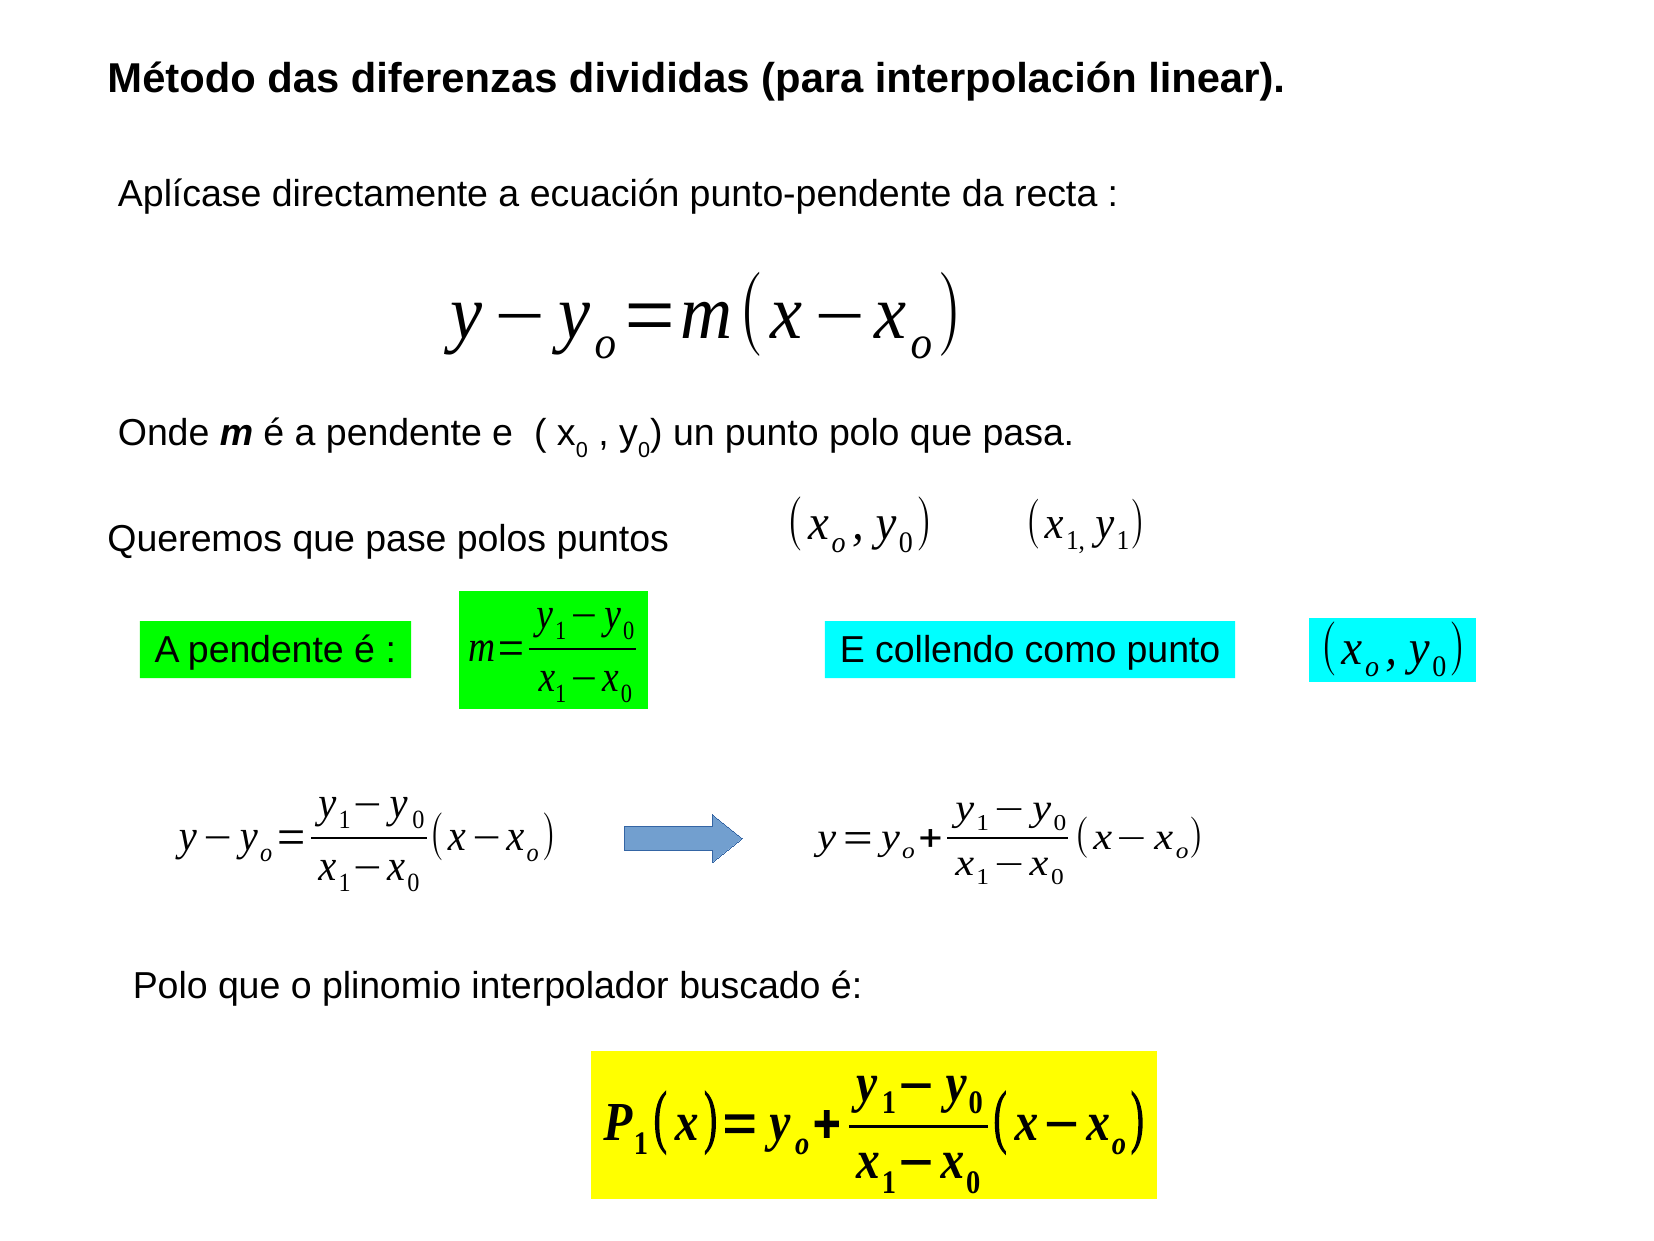

Método das diferenzas divididas (para interpolación linear).
 Aplícase directamente a ecuación punto-pendente da recta :
 Onde m é a pendente e ( x0 , y0) un punto polo que pasa.
Queremos que pase polos puntos
A pendente é :
E collendo como punto
Polo que o plinomio interpolador buscado é: